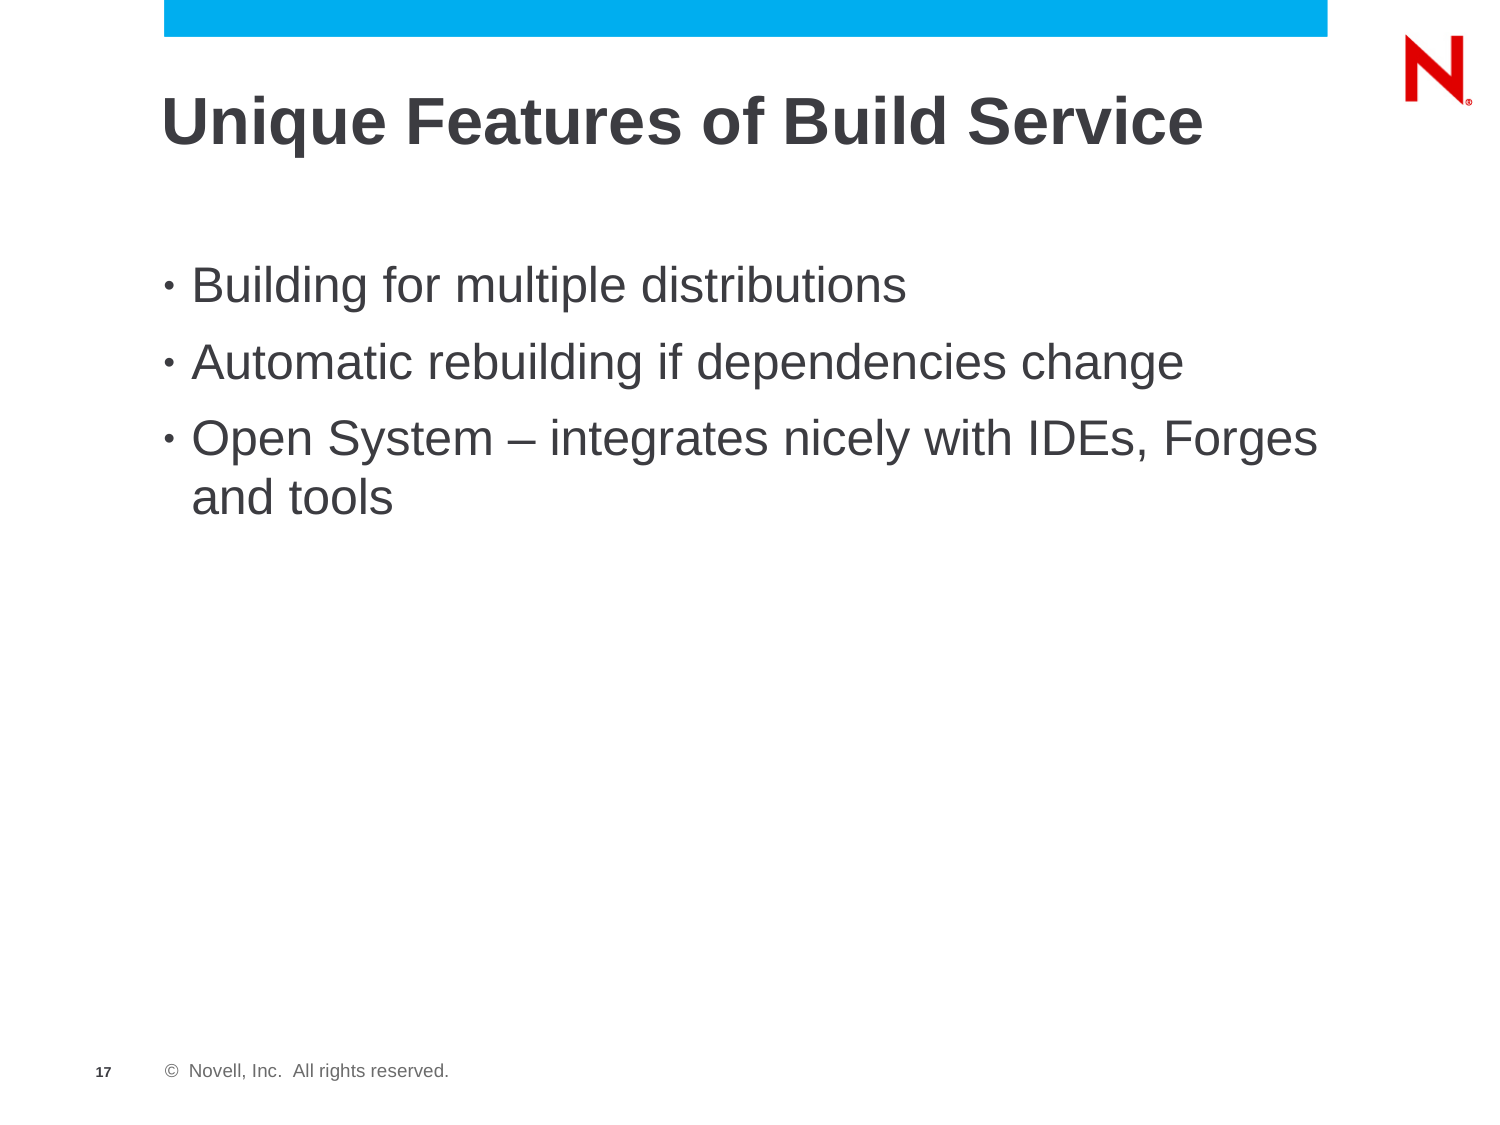

# Unique Features of Build Service
Building for multiple distributions
Automatic rebuilding if dependencies change
Open System – integrates nicely with IDEs, Forges and tools